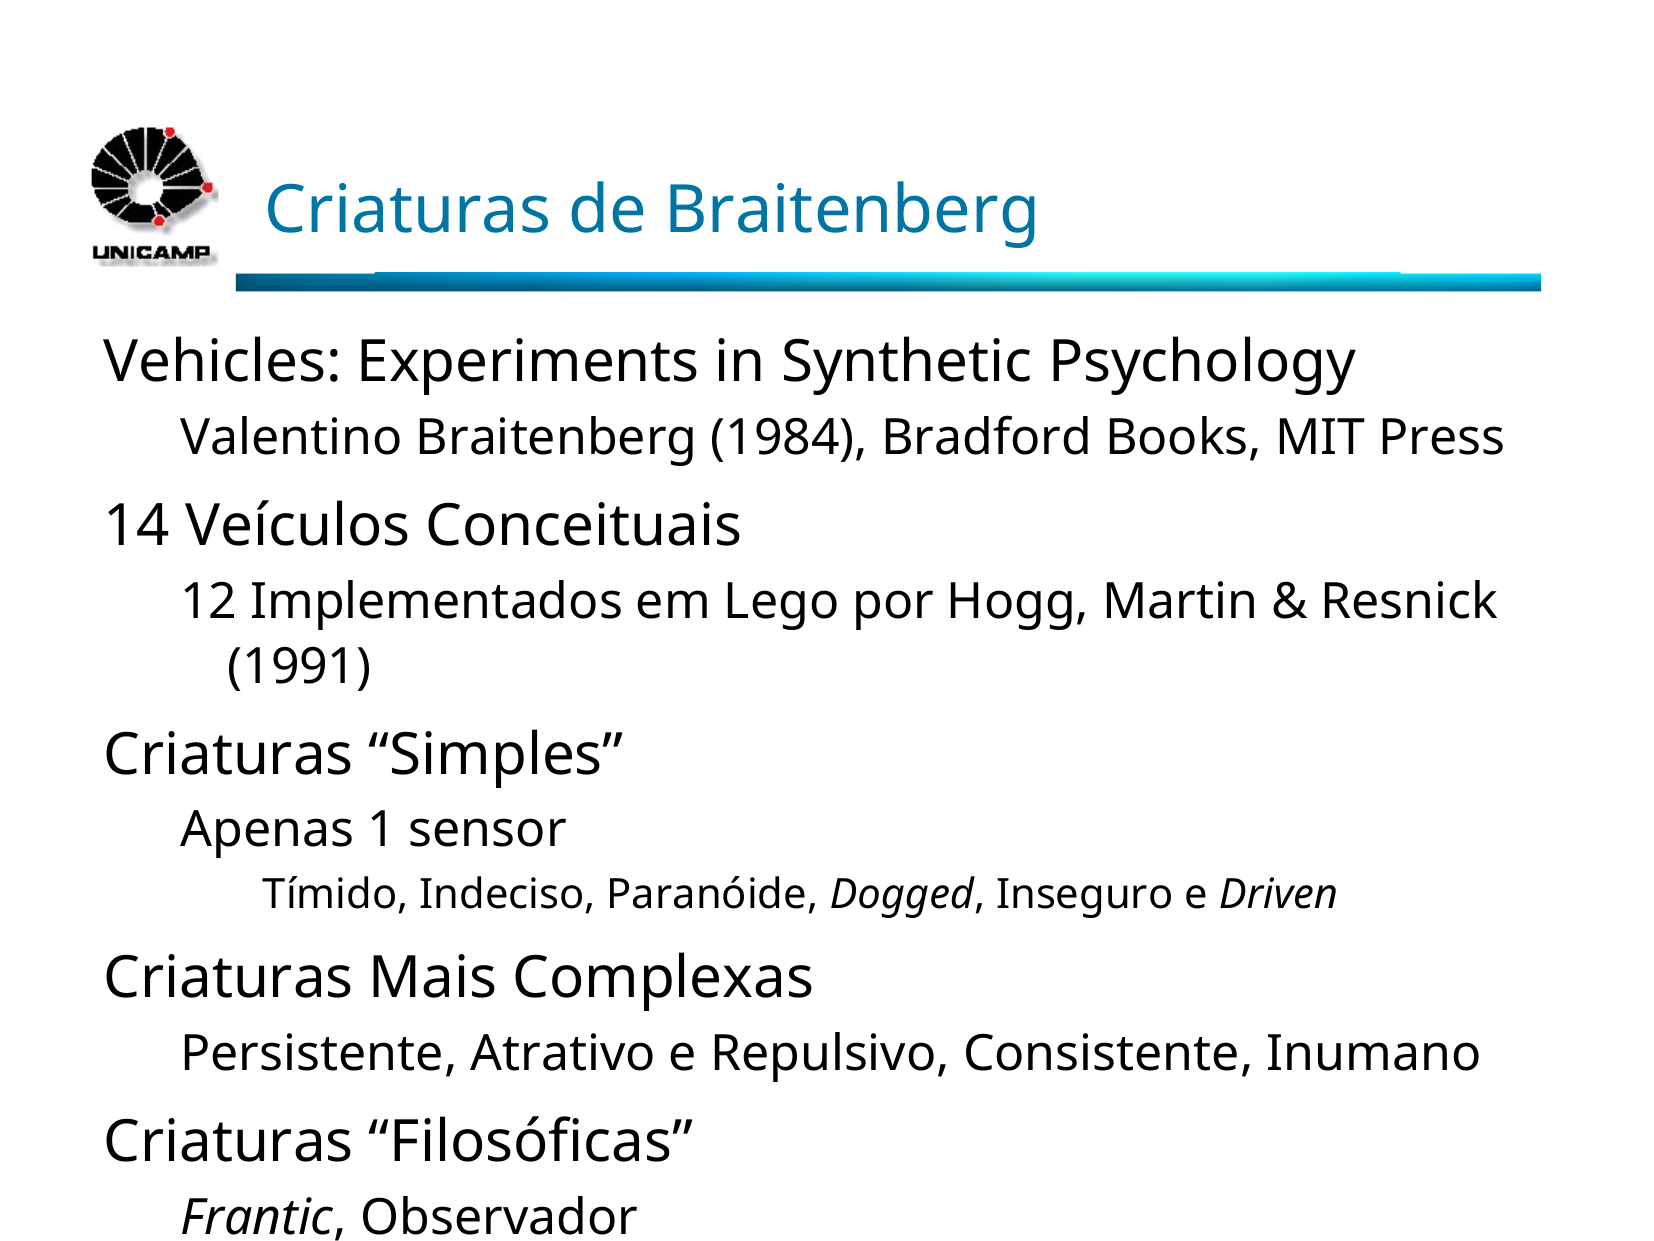

# Criaturas de Braitenberg
Vehicles: Experiments in Synthetic Psychology
Valentino Braitenberg (1984), Bradford Books, MIT Press
14 Veículos Conceituais
12 Implementados em Lego por Hogg, Martin & Resnick (1991)
Criaturas “Simples”
Apenas 1 sensor
Tímido, Indeciso, Paranóide, Dogged, Inseguro e Driven
Criaturas Mais Complexas
Persistente, Atrativo e Repulsivo, Consistente, Inumano
Criaturas “Filosóficas”
Frantic, Observador